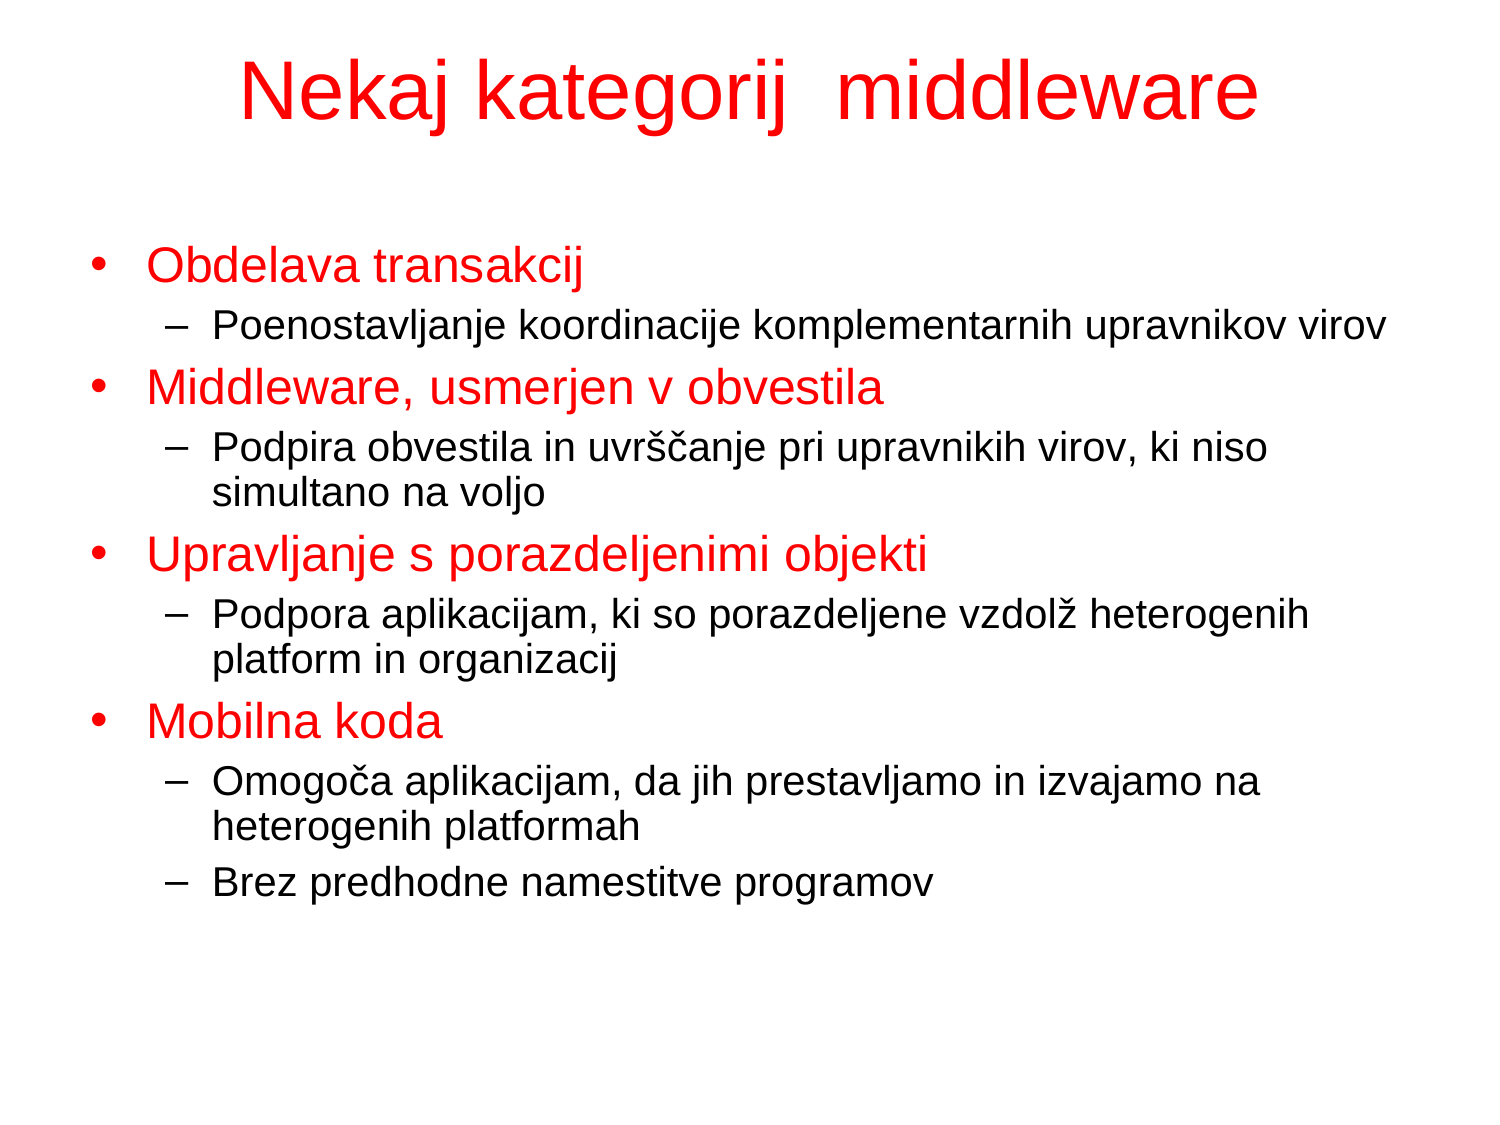

# Nekaj kategorij middleware
Obdelava transakcij
Poenostavljanje koordinacije komplementarnih upravnikov virov
Middleware, usmerjen v obvestila
Podpira obvestila in uvrščanje pri upravnikih virov, ki niso simultano na voljo
Upravljanje s porazdeljenimi objekti
Podpora aplikacijam, ki so porazdeljene vzdolž heterogenih platform in organizacij
Mobilna koda
Omogoča aplikacijam, da jih prestavljamo in izvajamo na heterogenih platformah
Brez predhodne namestitve programov